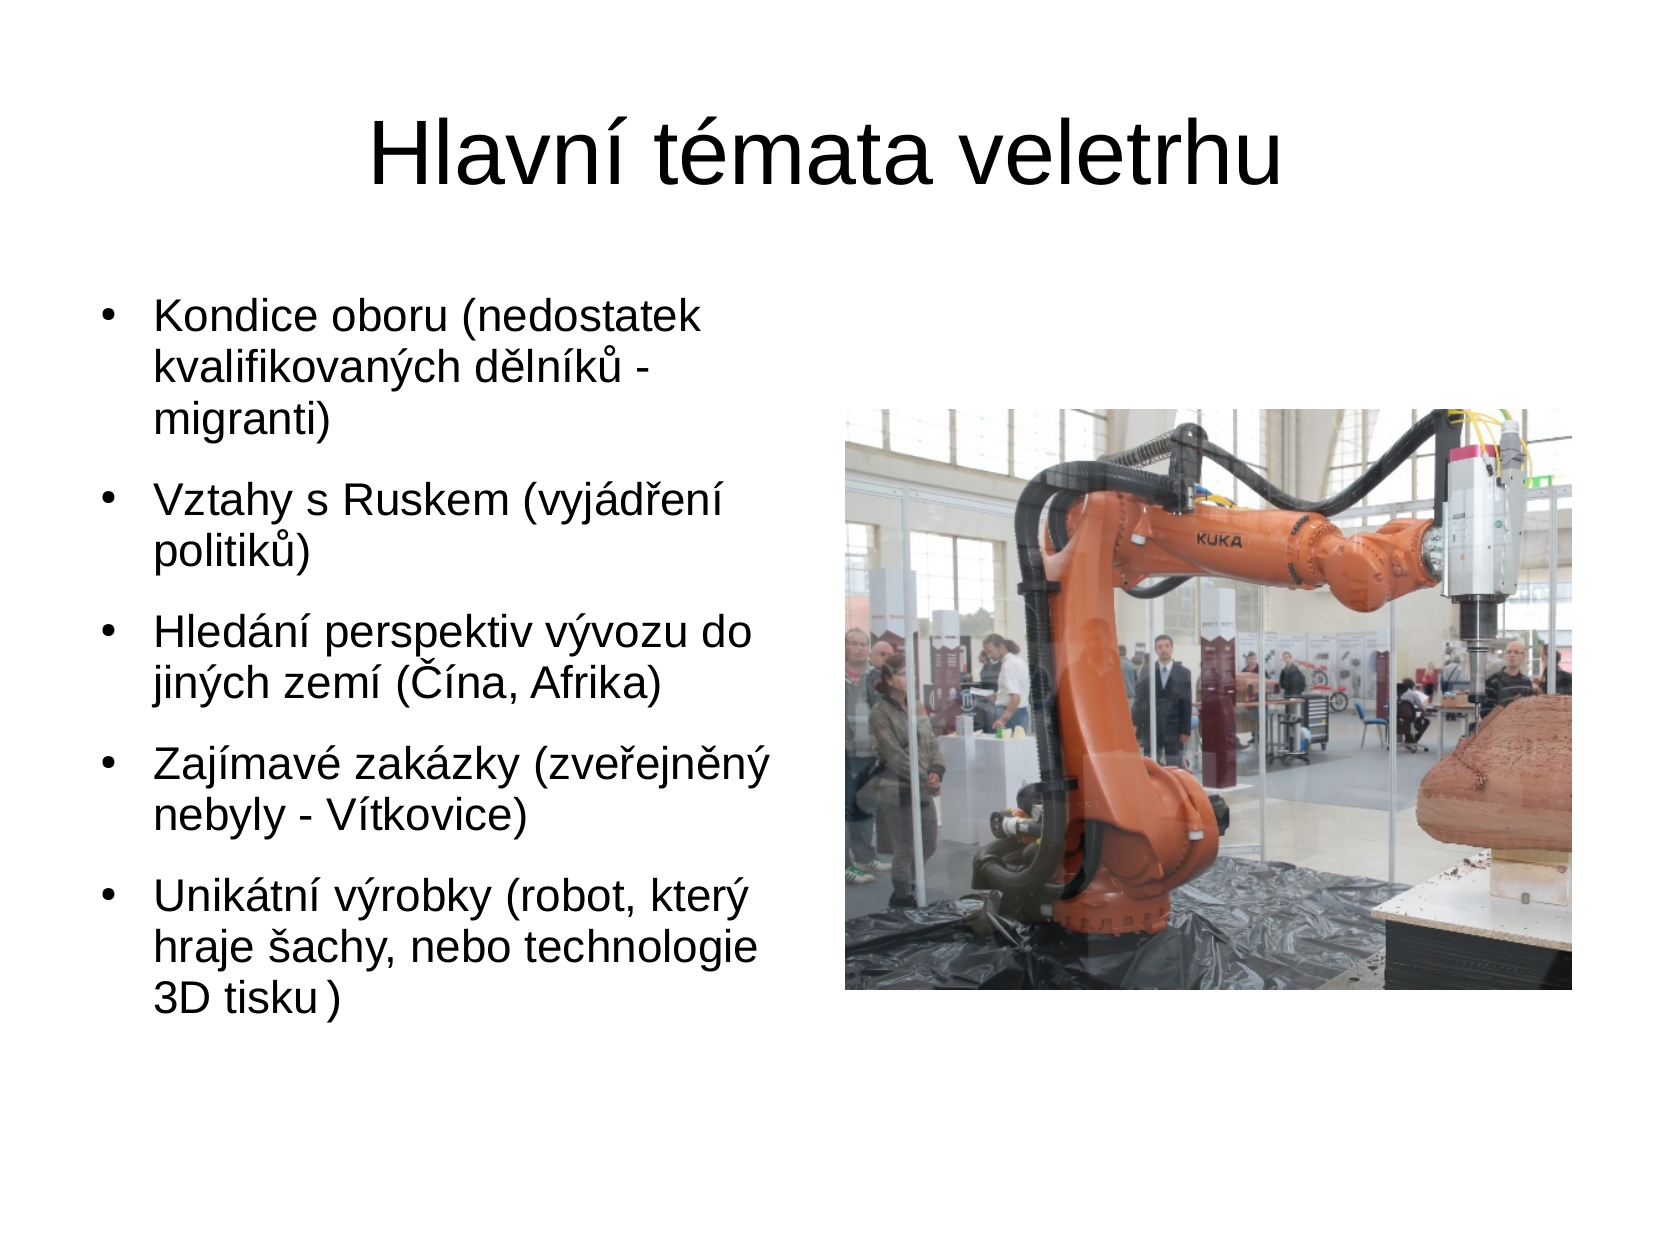

# Hlavní témata veletrhu
Kondice oboru (nedostatek kvalifikovaných dělníků - migranti)
Vztahy s Ruskem (vyjádření politiků)
Hledání perspektiv vývozu do jiných zemí (Čína, Afrika)
Zajímavé zakázky (zveřejněný nebyly - Vítkovice)
Unikátní výrobky (robot, který hraje šachy, nebo technologie 3D tisku)